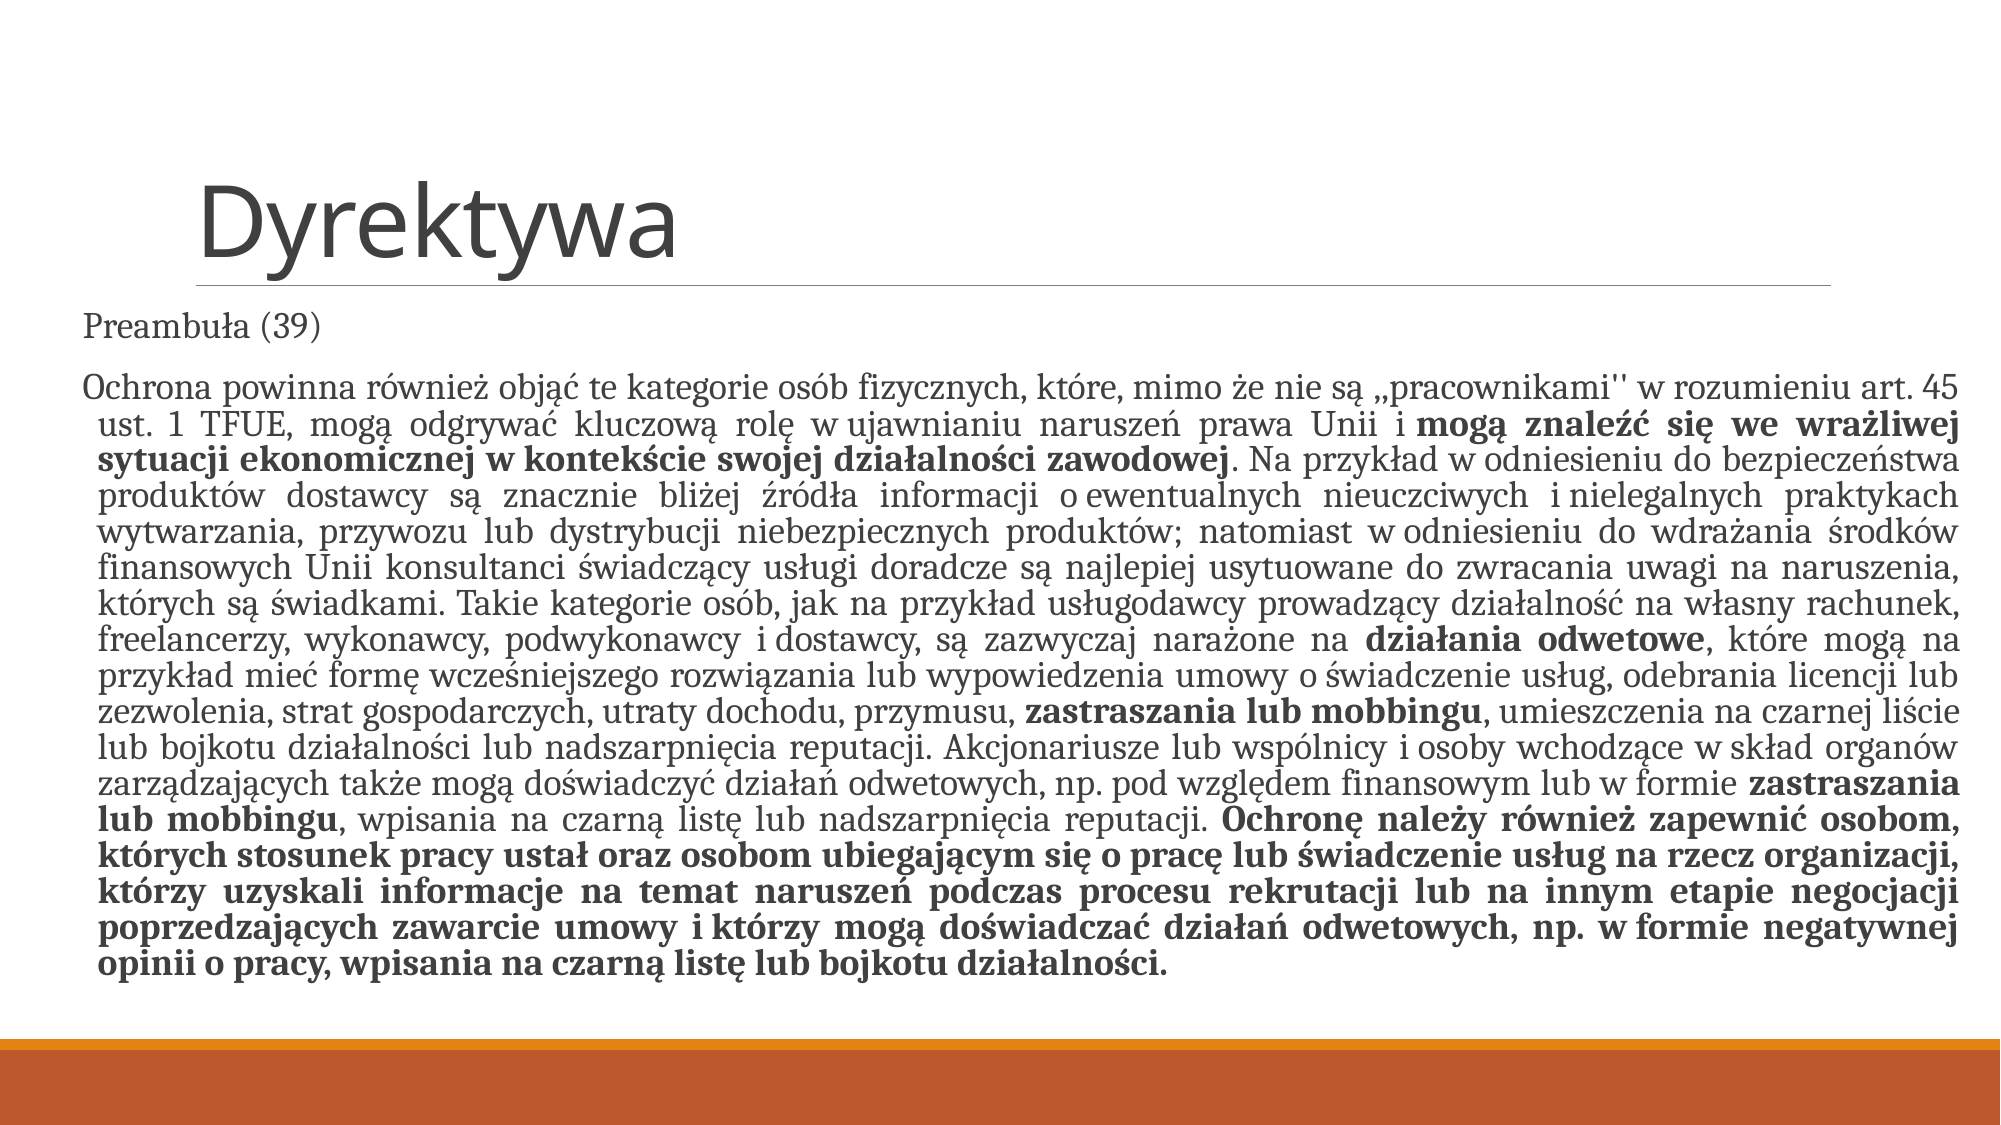

# Dyrektywa
Preambuła (39)
Ochrona powinna również objąć te kategorie osób fizycznych, które, mimo że nie są ,,pracownikami'' w rozumieniu art. 45 ust. 1 TFUE, mogą odgrywać kluczową rolę w ujawnianiu naruszeń prawa Unii i mogą znaleźć się we wrażliwej sytuacji ekonomicznej w kontekście swojej działalności zawodowej. Na przykład w odniesieniu do bezpieczeństwa produktów dostawcy są znacznie bliżej źródła informacji o ewentualnych nieuczciwych i nielegalnych praktykach wytwarzania, przywozu lub dystrybucji niebezpiecznych produktów; natomiast w odniesieniu do wdrażania środków finansowych Unii konsultanci świadczący usługi doradcze są najlepiej usytuowane do zwracania uwagi na naruszenia, których są świadkami. Takie kategorie osób, jak na przykład usługodawcy prowadzący działalność na własny rachunek, freelancerzy, wykonawcy, podwykonawcy i dostawcy, są zazwyczaj narażone na działania odwetowe, które mogą na przykład mieć formę wcześniejszego rozwiązania lub wypowiedzenia umowy o świadczenie usług, odebrania licencji lub zezwolenia, strat gospodarczych, utraty dochodu, przymusu, zastraszania lub mobbingu, umieszczenia na czarnej liście lub bojkotu działalności lub nadszarpnięcia reputacji. Akcjonariusze lub wspólnicy i osoby wchodzące w skład organów zarządzających także mogą doświadczyć działań odwetowych, np. pod względem finansowym lub w formie zastraszania lub mobbingu, wpisania na czarną listę lub nadszarpnięcia reputacji. Ochronę należy również zapewnić osobom, których stosunek pracy ustał oraz osobom ubiegającym się o pracę lub świadczenie usług na rzecz organizacji, którzy uzyskali informacje na temat naruszeń podczas procesu rekrutacji lub na innym etapie negocjacji poprzedzających zawarcie umowy i którzy mogą doświadczać działań odwetowych, np. w formie negatywnej opinii o pracy, wpisania na czarną listę lub bojkotu działalności.